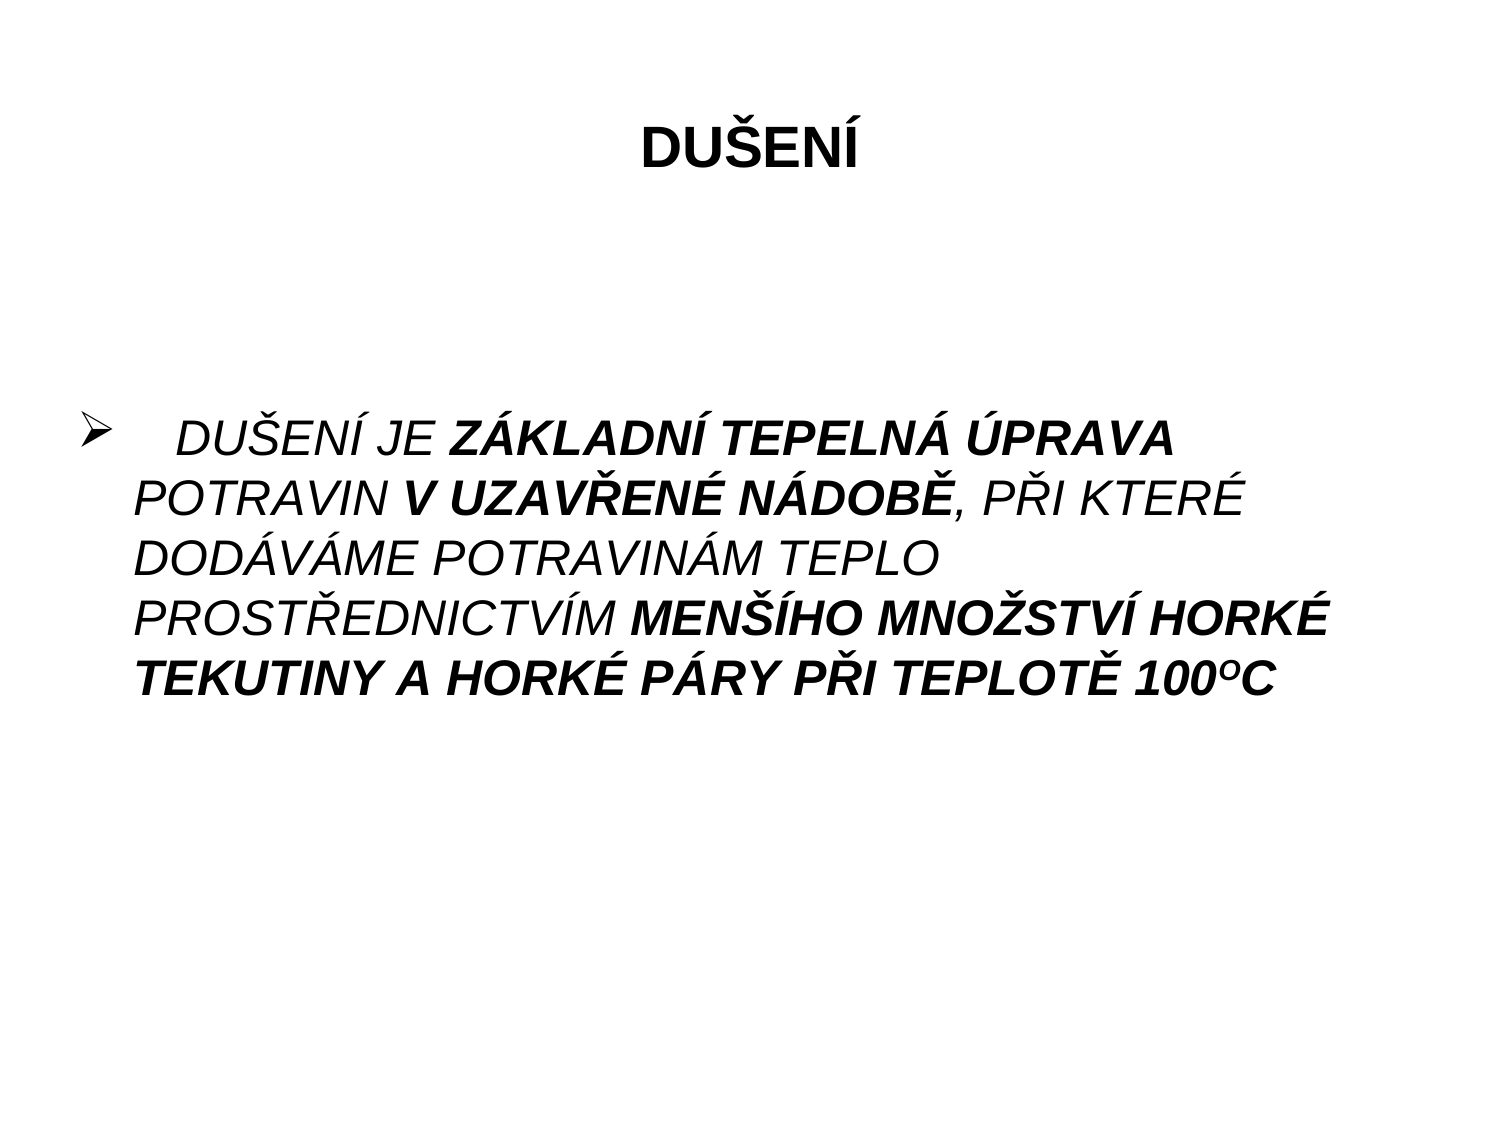

# DUŠENÍ
 DUŠENÍ JE ZÁKLADNÍ TEPELNÁ ÚPRAVA POTRAVIN V UZAVŘENÉ NÁDOBĚ, PŘI KTERÉ DODÁVÁME POTRAVINÁM TEPLO PROSTŘEDNICTVÍM MENŠÍHO MNOŽSTVÍ HORKÉ TEKUTINY A HORKÉ PÁRY PŘI TEPLOTĚ 100OC